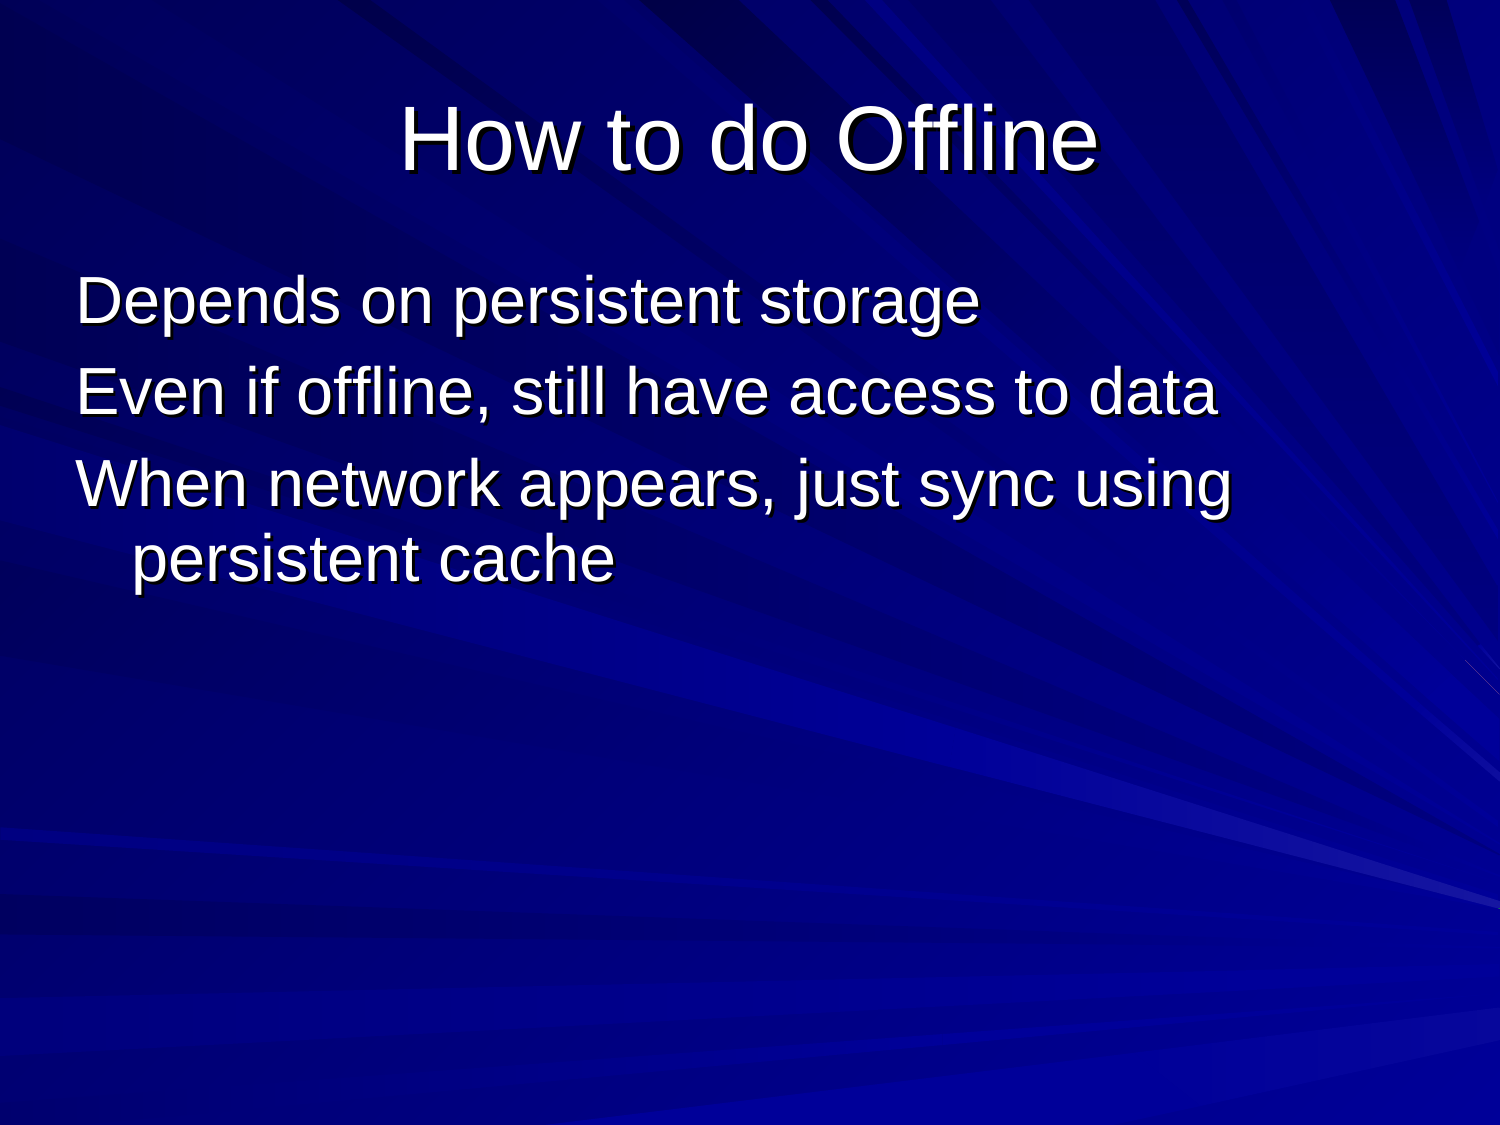

# How to do Offline
Depends on persistent storage
Even if offline, still have access to data
When network appears, just sync using persistent cache